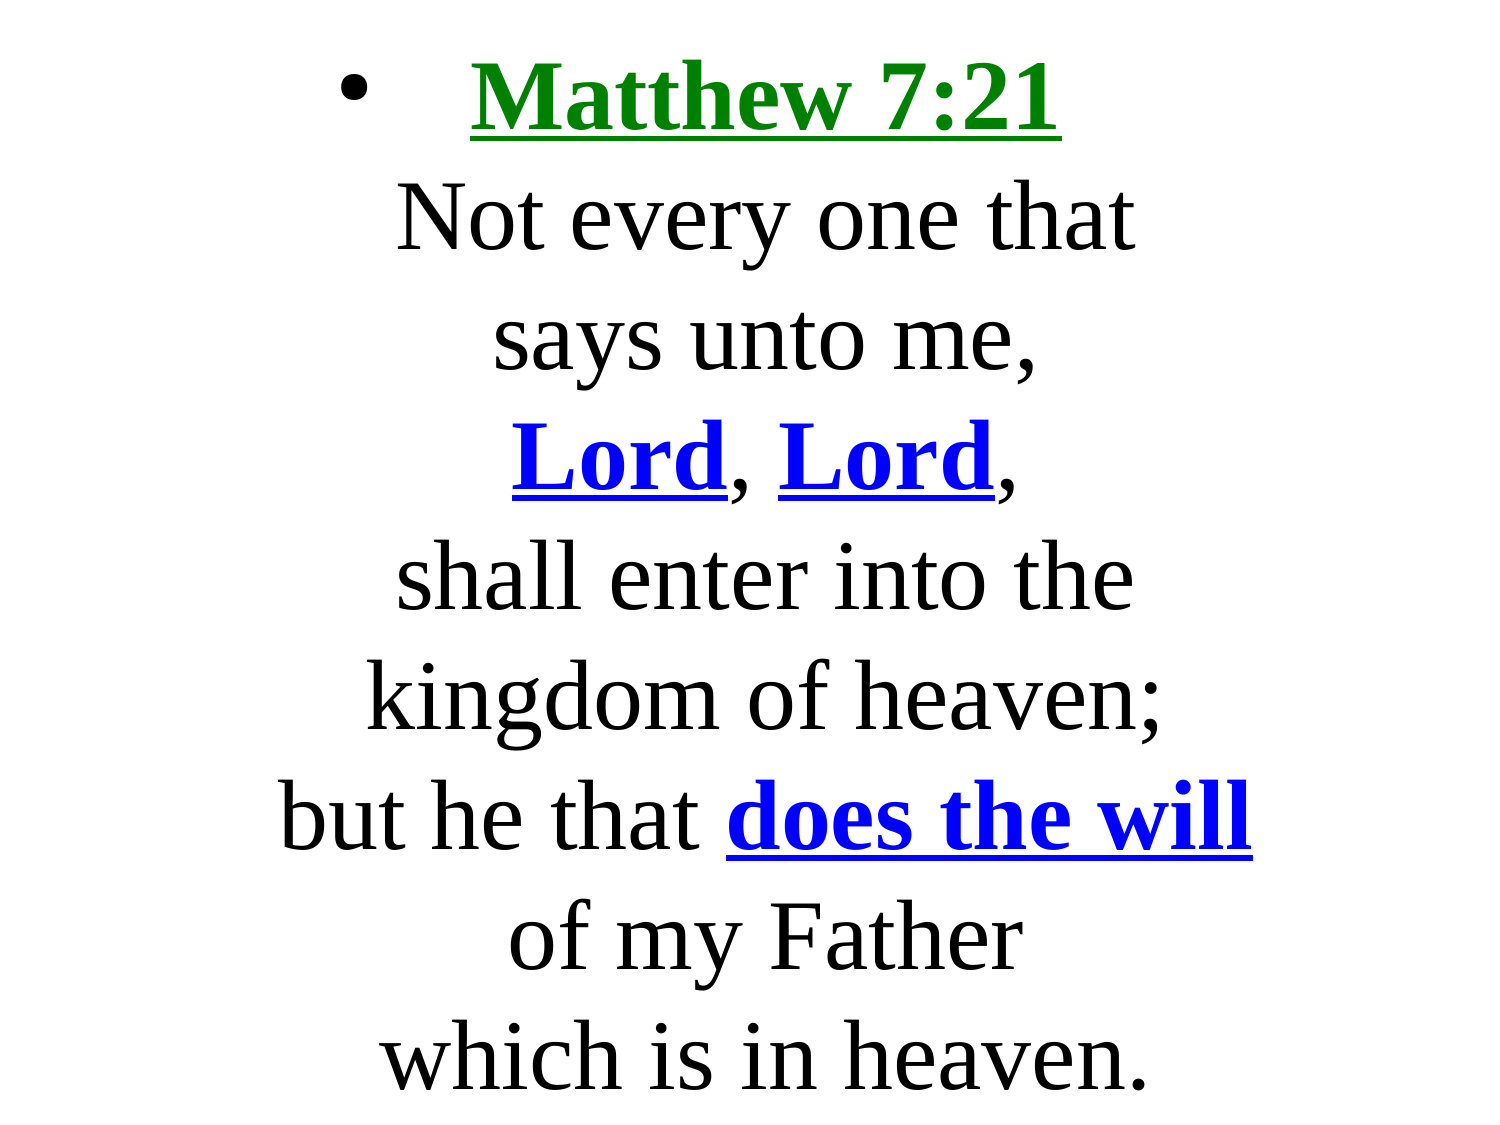

# Matthew 7:21 Not every one that says unto me, Lord, Lord, shall enter into the kingdom of heaven; but he that does the will of my Father which is in heaven.